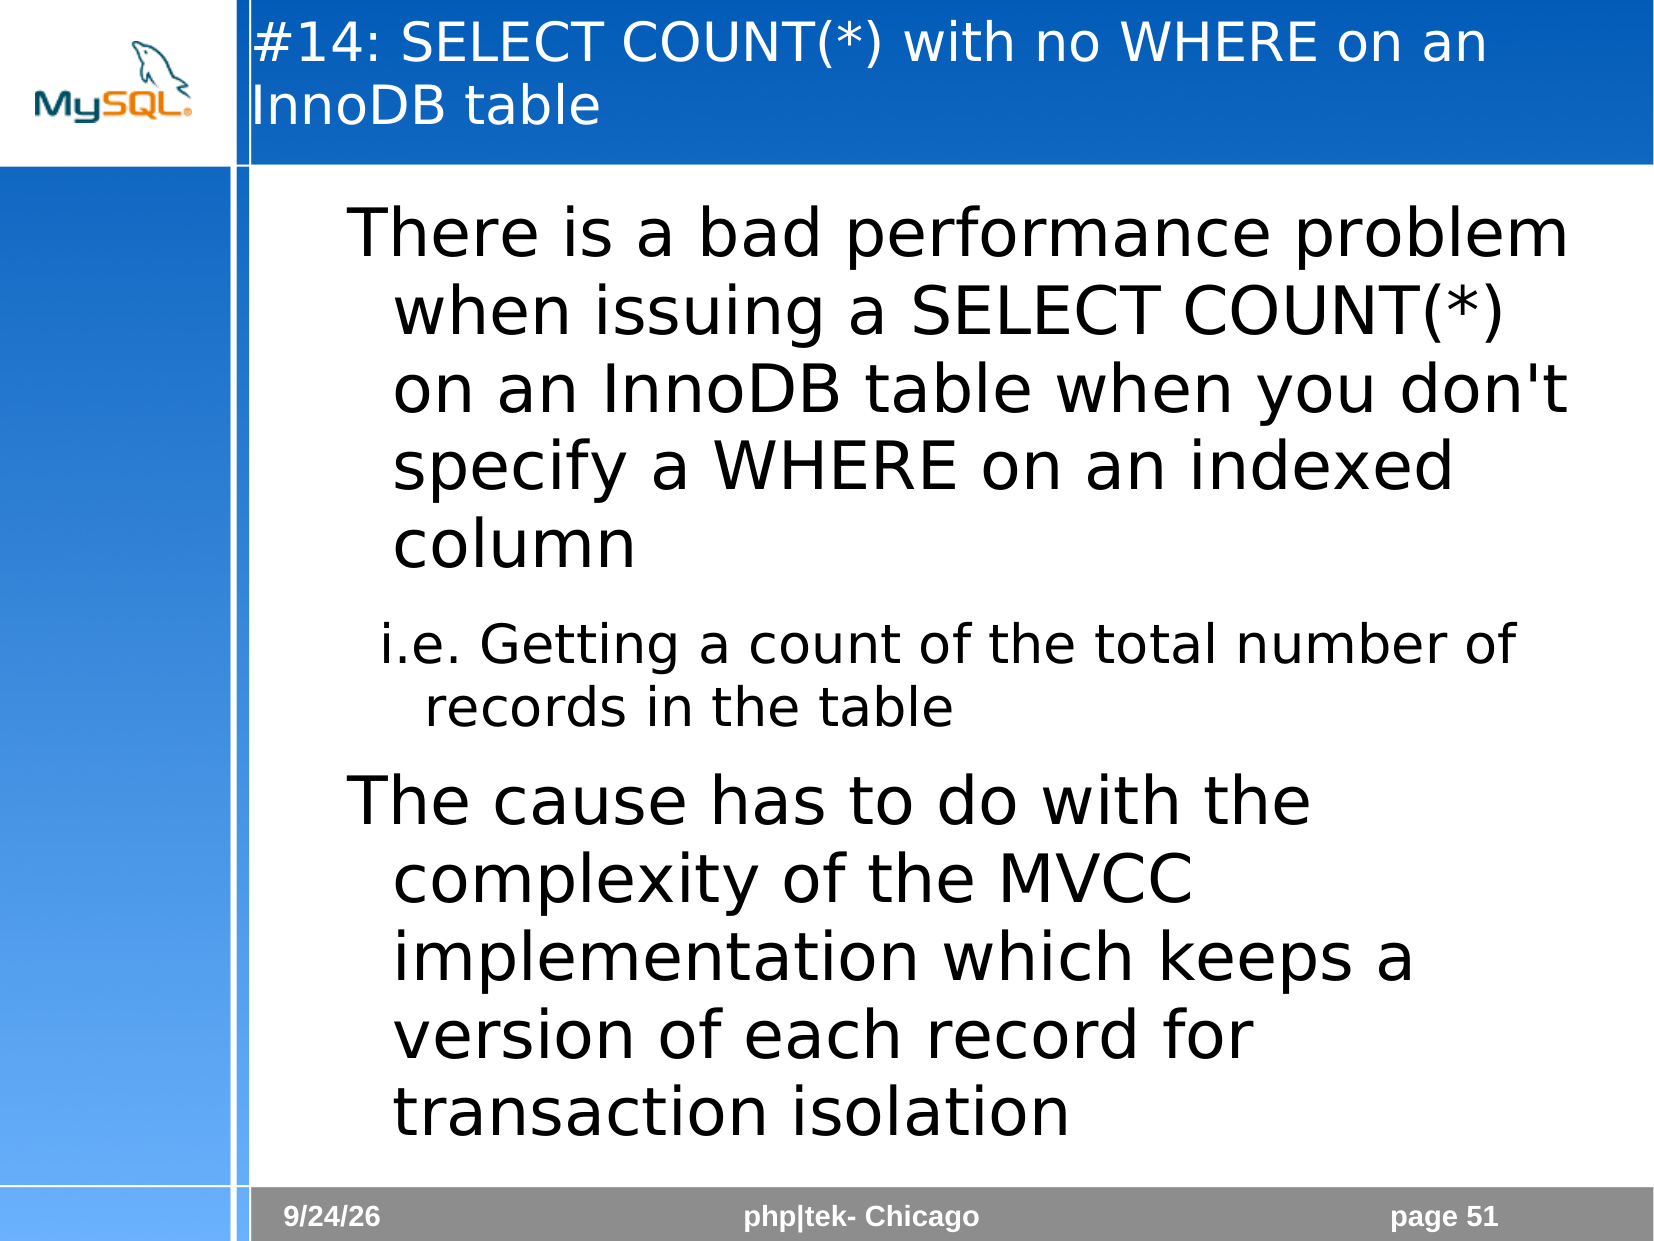

# #14: SELECT COUNT(*) with no WHERE on an InnoDB table
There is a bad performance problem when issuing a SELECT COUNT(*) on an InnoDB table when you don't specify a WHERE on an indexed column
i.e. Getting a count of the total number of records in the table
The cause has to do with the complexity of the MVCC implementation which keeps a version of each record for transaction isolation